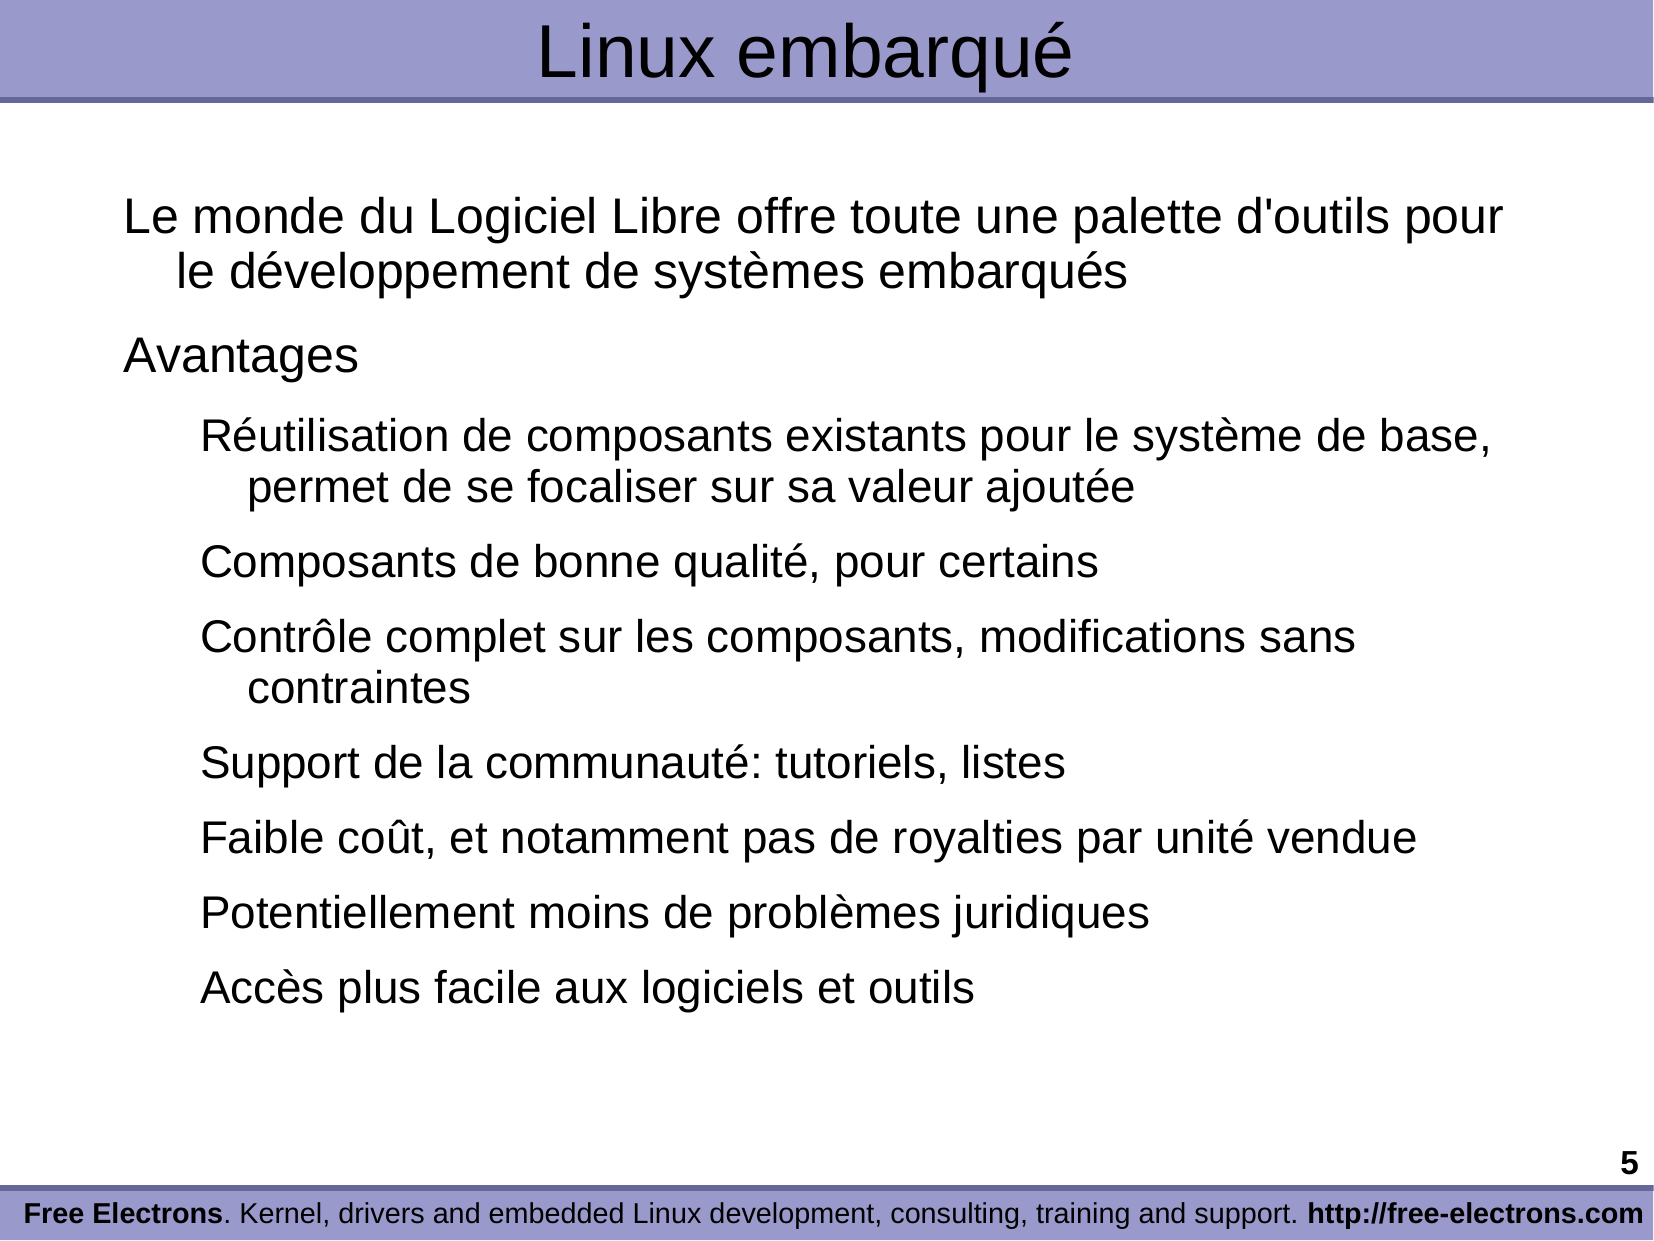

# Linux embarqué
Le monde du Logiciel Libre offre toute une palette d'outils pour le développement de systèmes embarqués
Avantages
Réutilisation de composants existants pour le système de base, permet de se focaliser sur sa valeur ajoutée
Composants de bonne qualité, pour certains
Contrôle complet sur les composants, modifications sans contraintes
Support de la communauté: tutoriels, listes
Faible coût, et notamment pas de royalties par unité vendue
Potentiellement moins de problèmes juridiques
Accès plus facile aux logiciels et outils